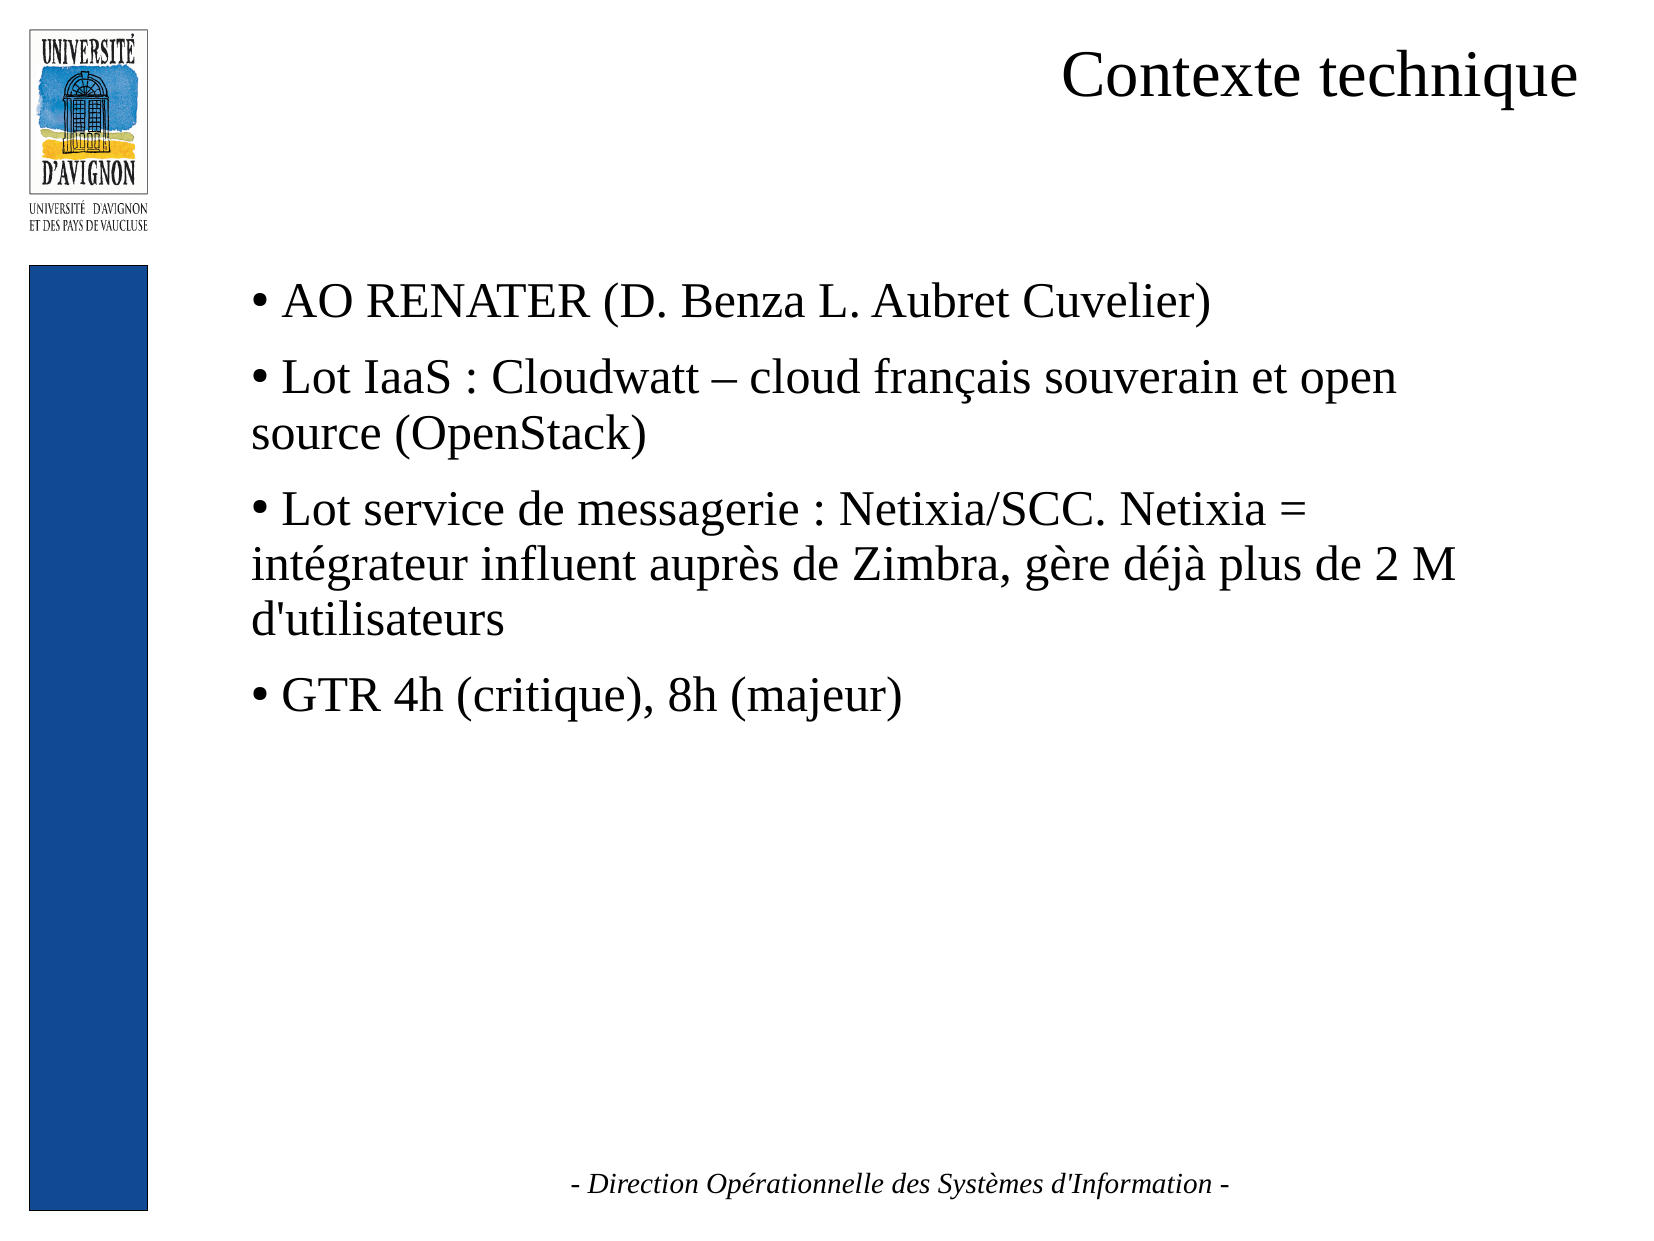

Contexte technique
 AO RENATER (D. Benza L. Aubret Cuvelier)
 Lot IaaS : Cloudwatt – cloud français souverain et open source (OpenStack)
 Lot service de messagerie : Netixia/SCC. Netixia = intégrateur influent auprès de Zimbra, gère déjà plus de 2 M d'utilisateurs
 GTR 4h (critique), 8h (majeur)
- Direction Opérationnelle des Systèmes d'Information -